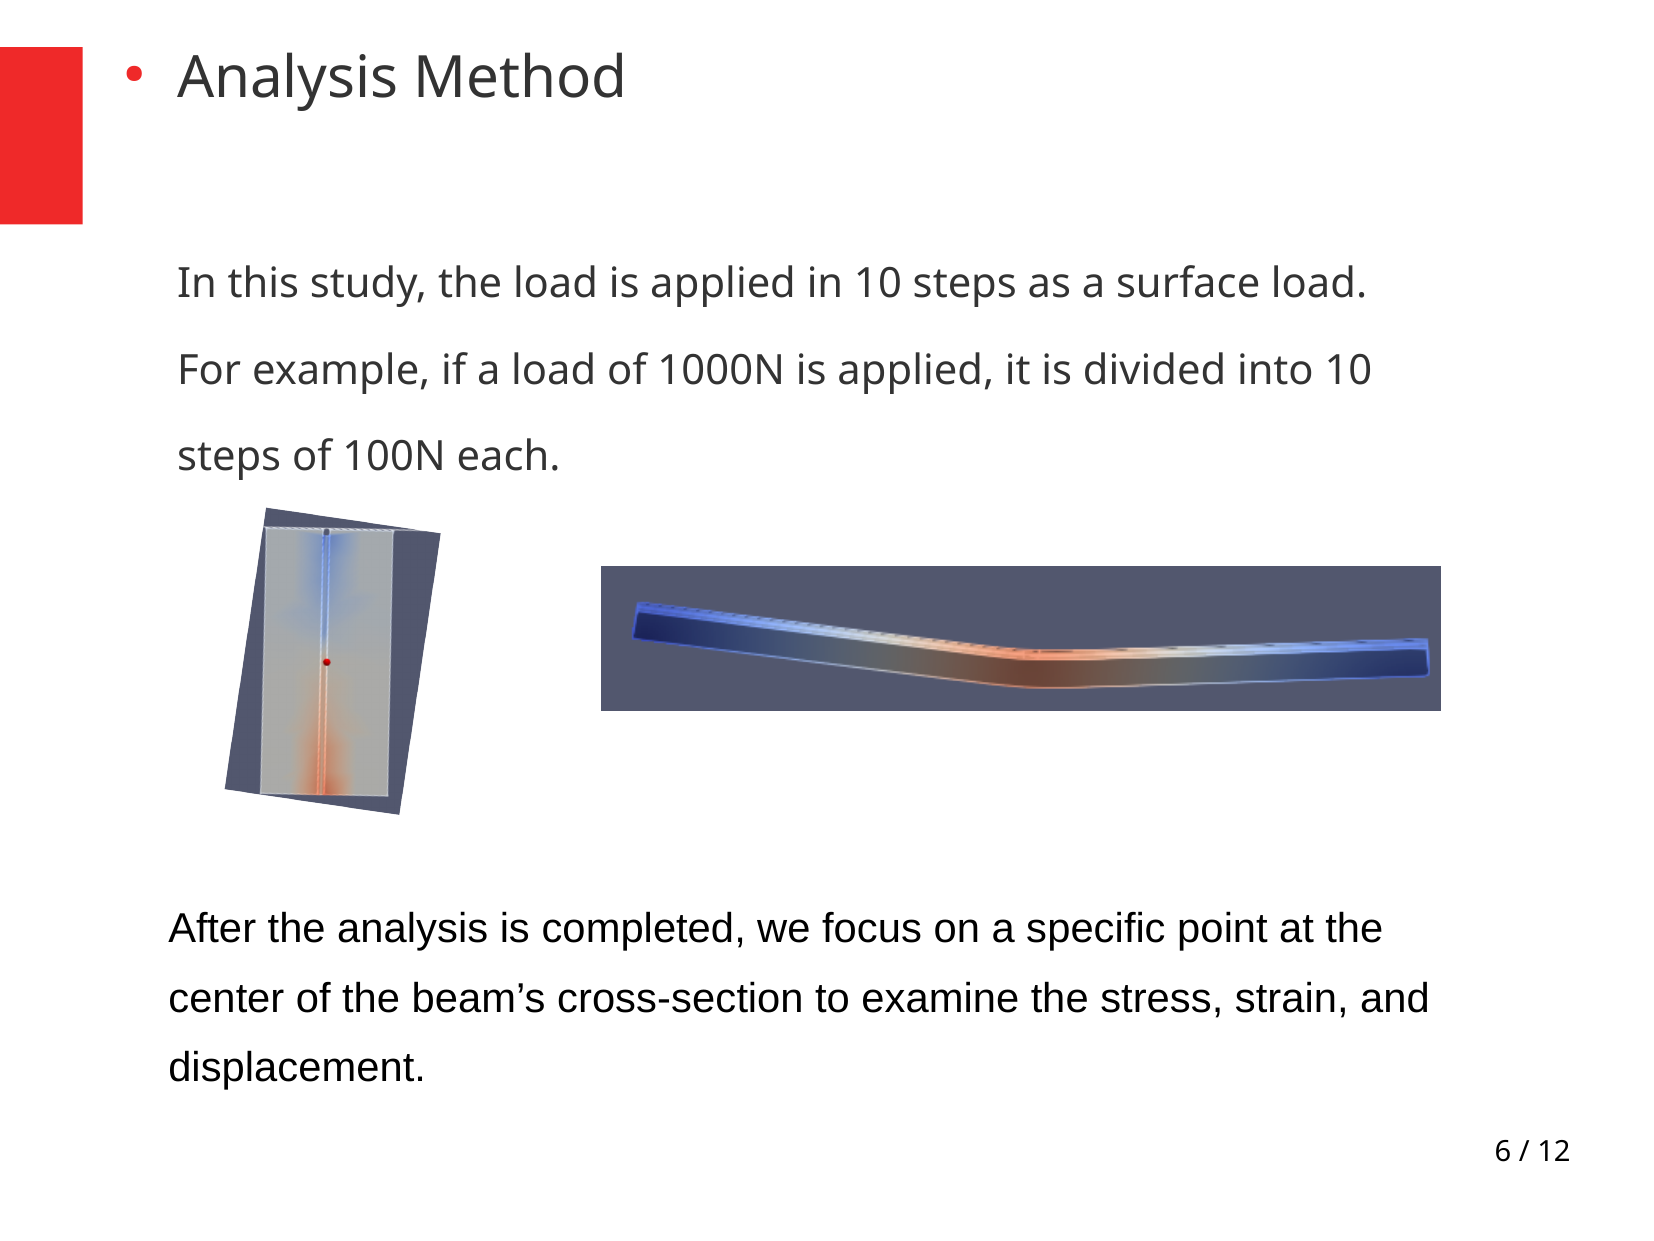

#
Analysis Method
In this study, the load is applied in 10 steps as a surface load.
For example, if a load of 1000N is applied, it is divided into 10
steps of 100N each.
After the analysis is completed, we focus on a specific point at the center of the beam’s cross-section to examine the stress, strain, and displacement.
6